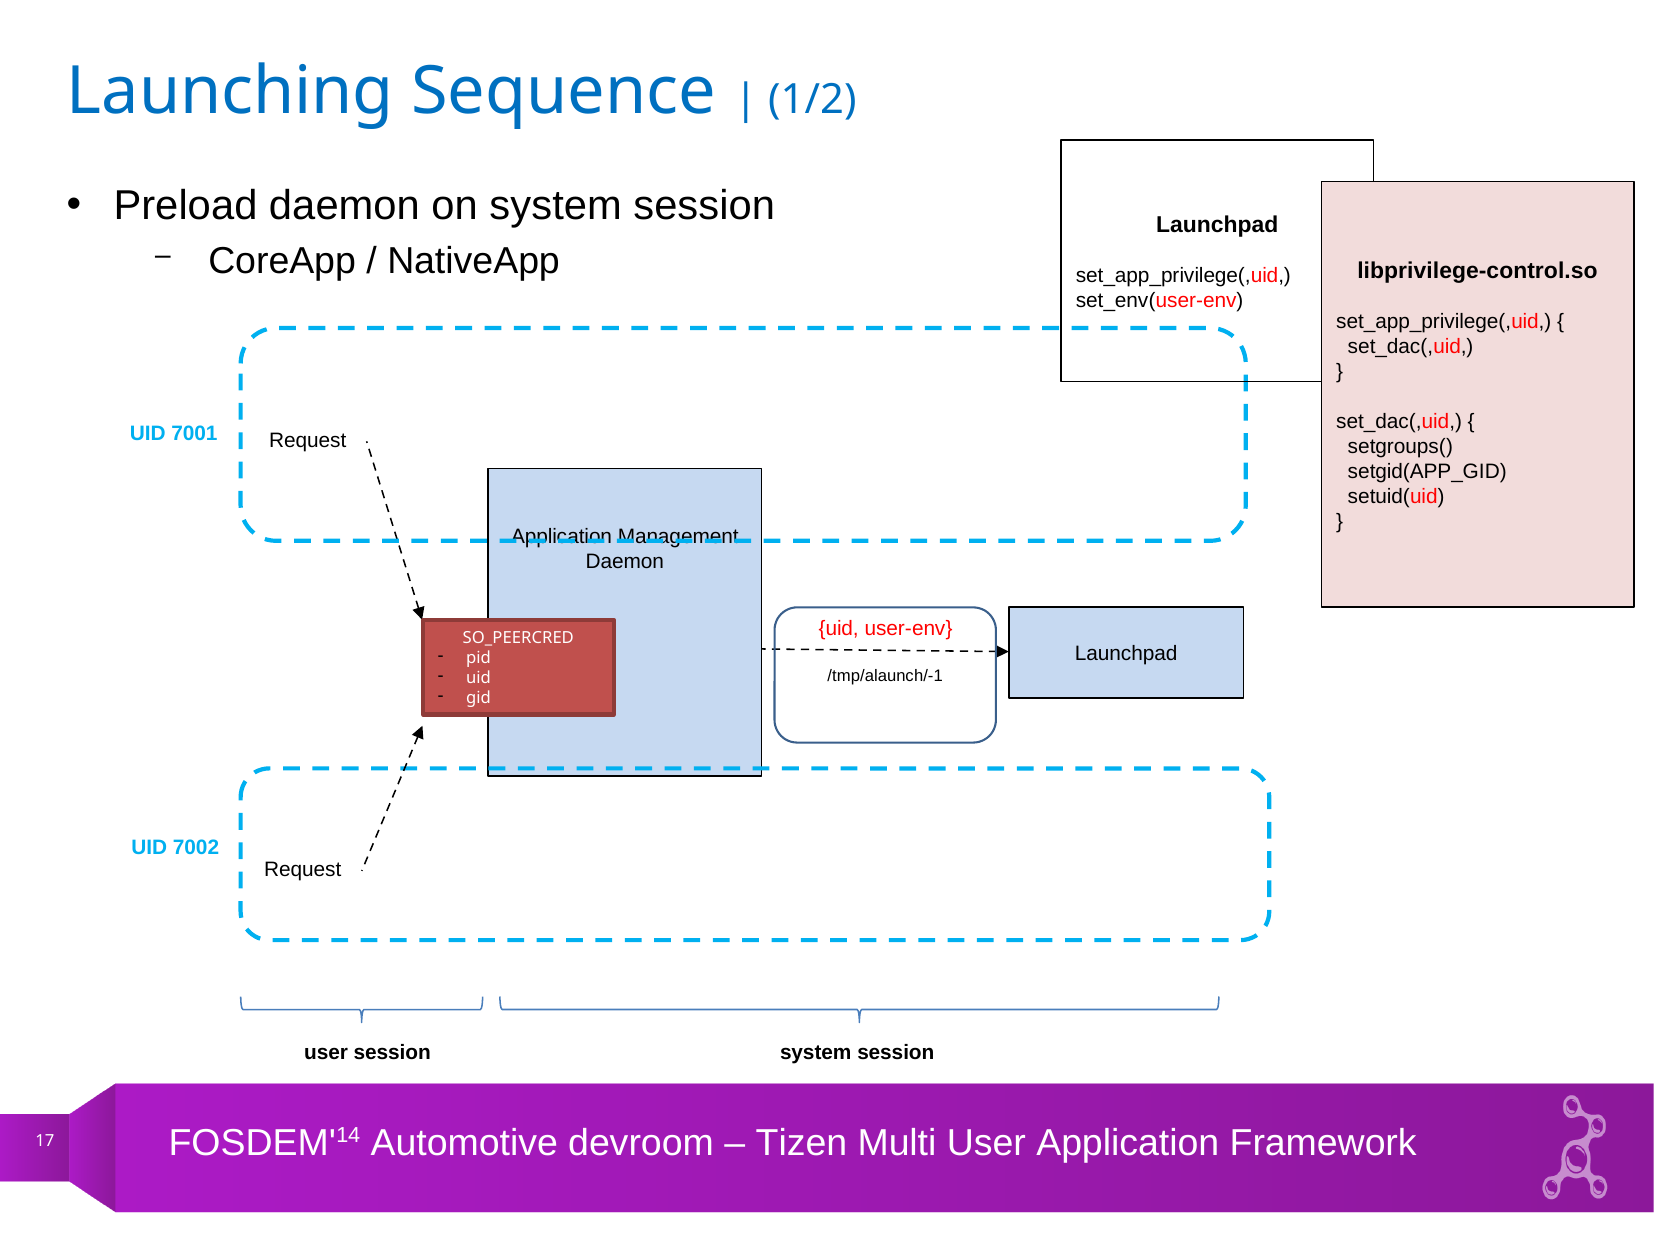

# Launching Sequence | (1/2)
Launchpad
set_app_privilege(,uid,)
set_env(user-env)
Preload daemon on system session
CoreApp / NativeApp
libprivilege-control.so
set_app_privilege(,uid,) {
 set_dac(,uid,)
}
set_dac(,uid,) {
 setgroups()
 setgid(APP_GID)
 setuid(uid)
}
UID 7001
Request
Application Management Daemon
{uid, user-env}
Launchpad
/tmp/alaunch/-1
SO_PEERCRED
pid
uid
gid
UID 7002
Request
user session
system session